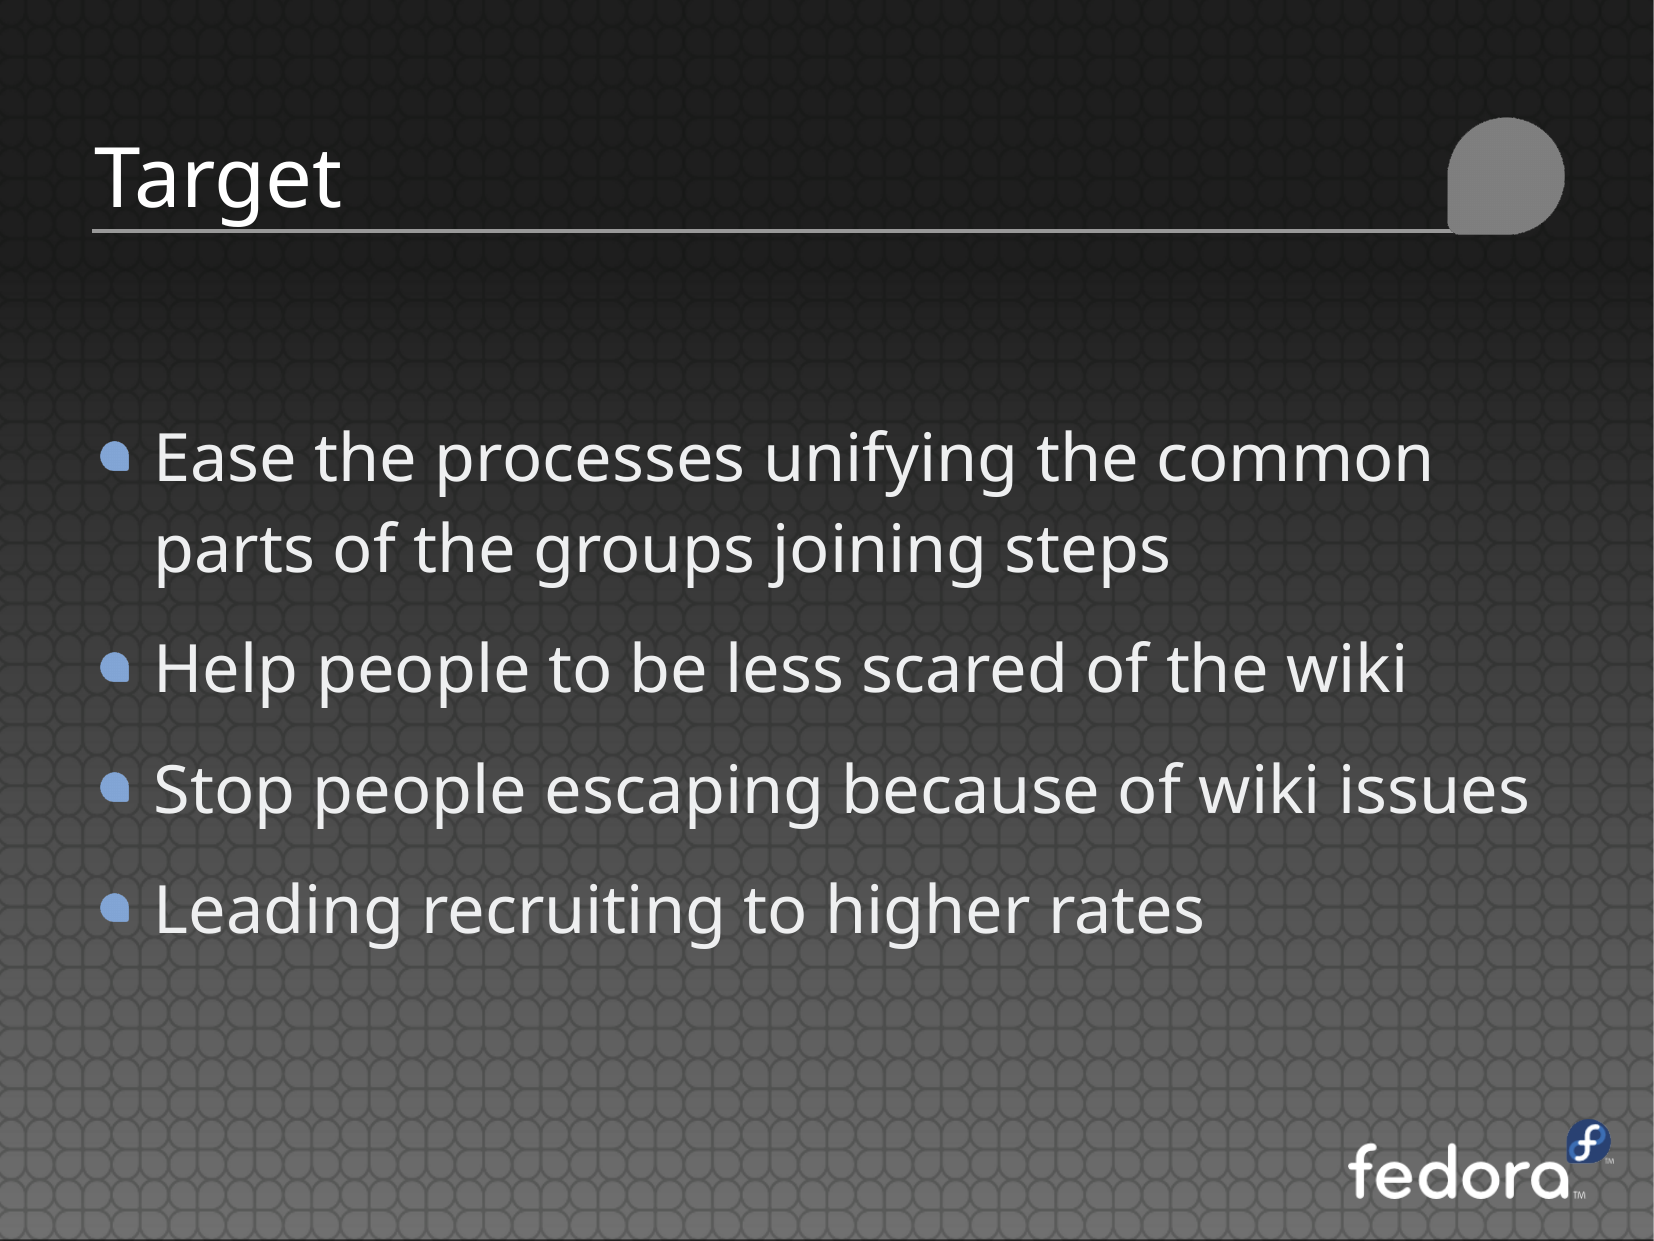

Target
# Ease the processes unifying the common parts of the groups joining steps
Help people to be less scared of the wiki
Stop people escaping because of wiki issues
Leading recruiting to higher rates